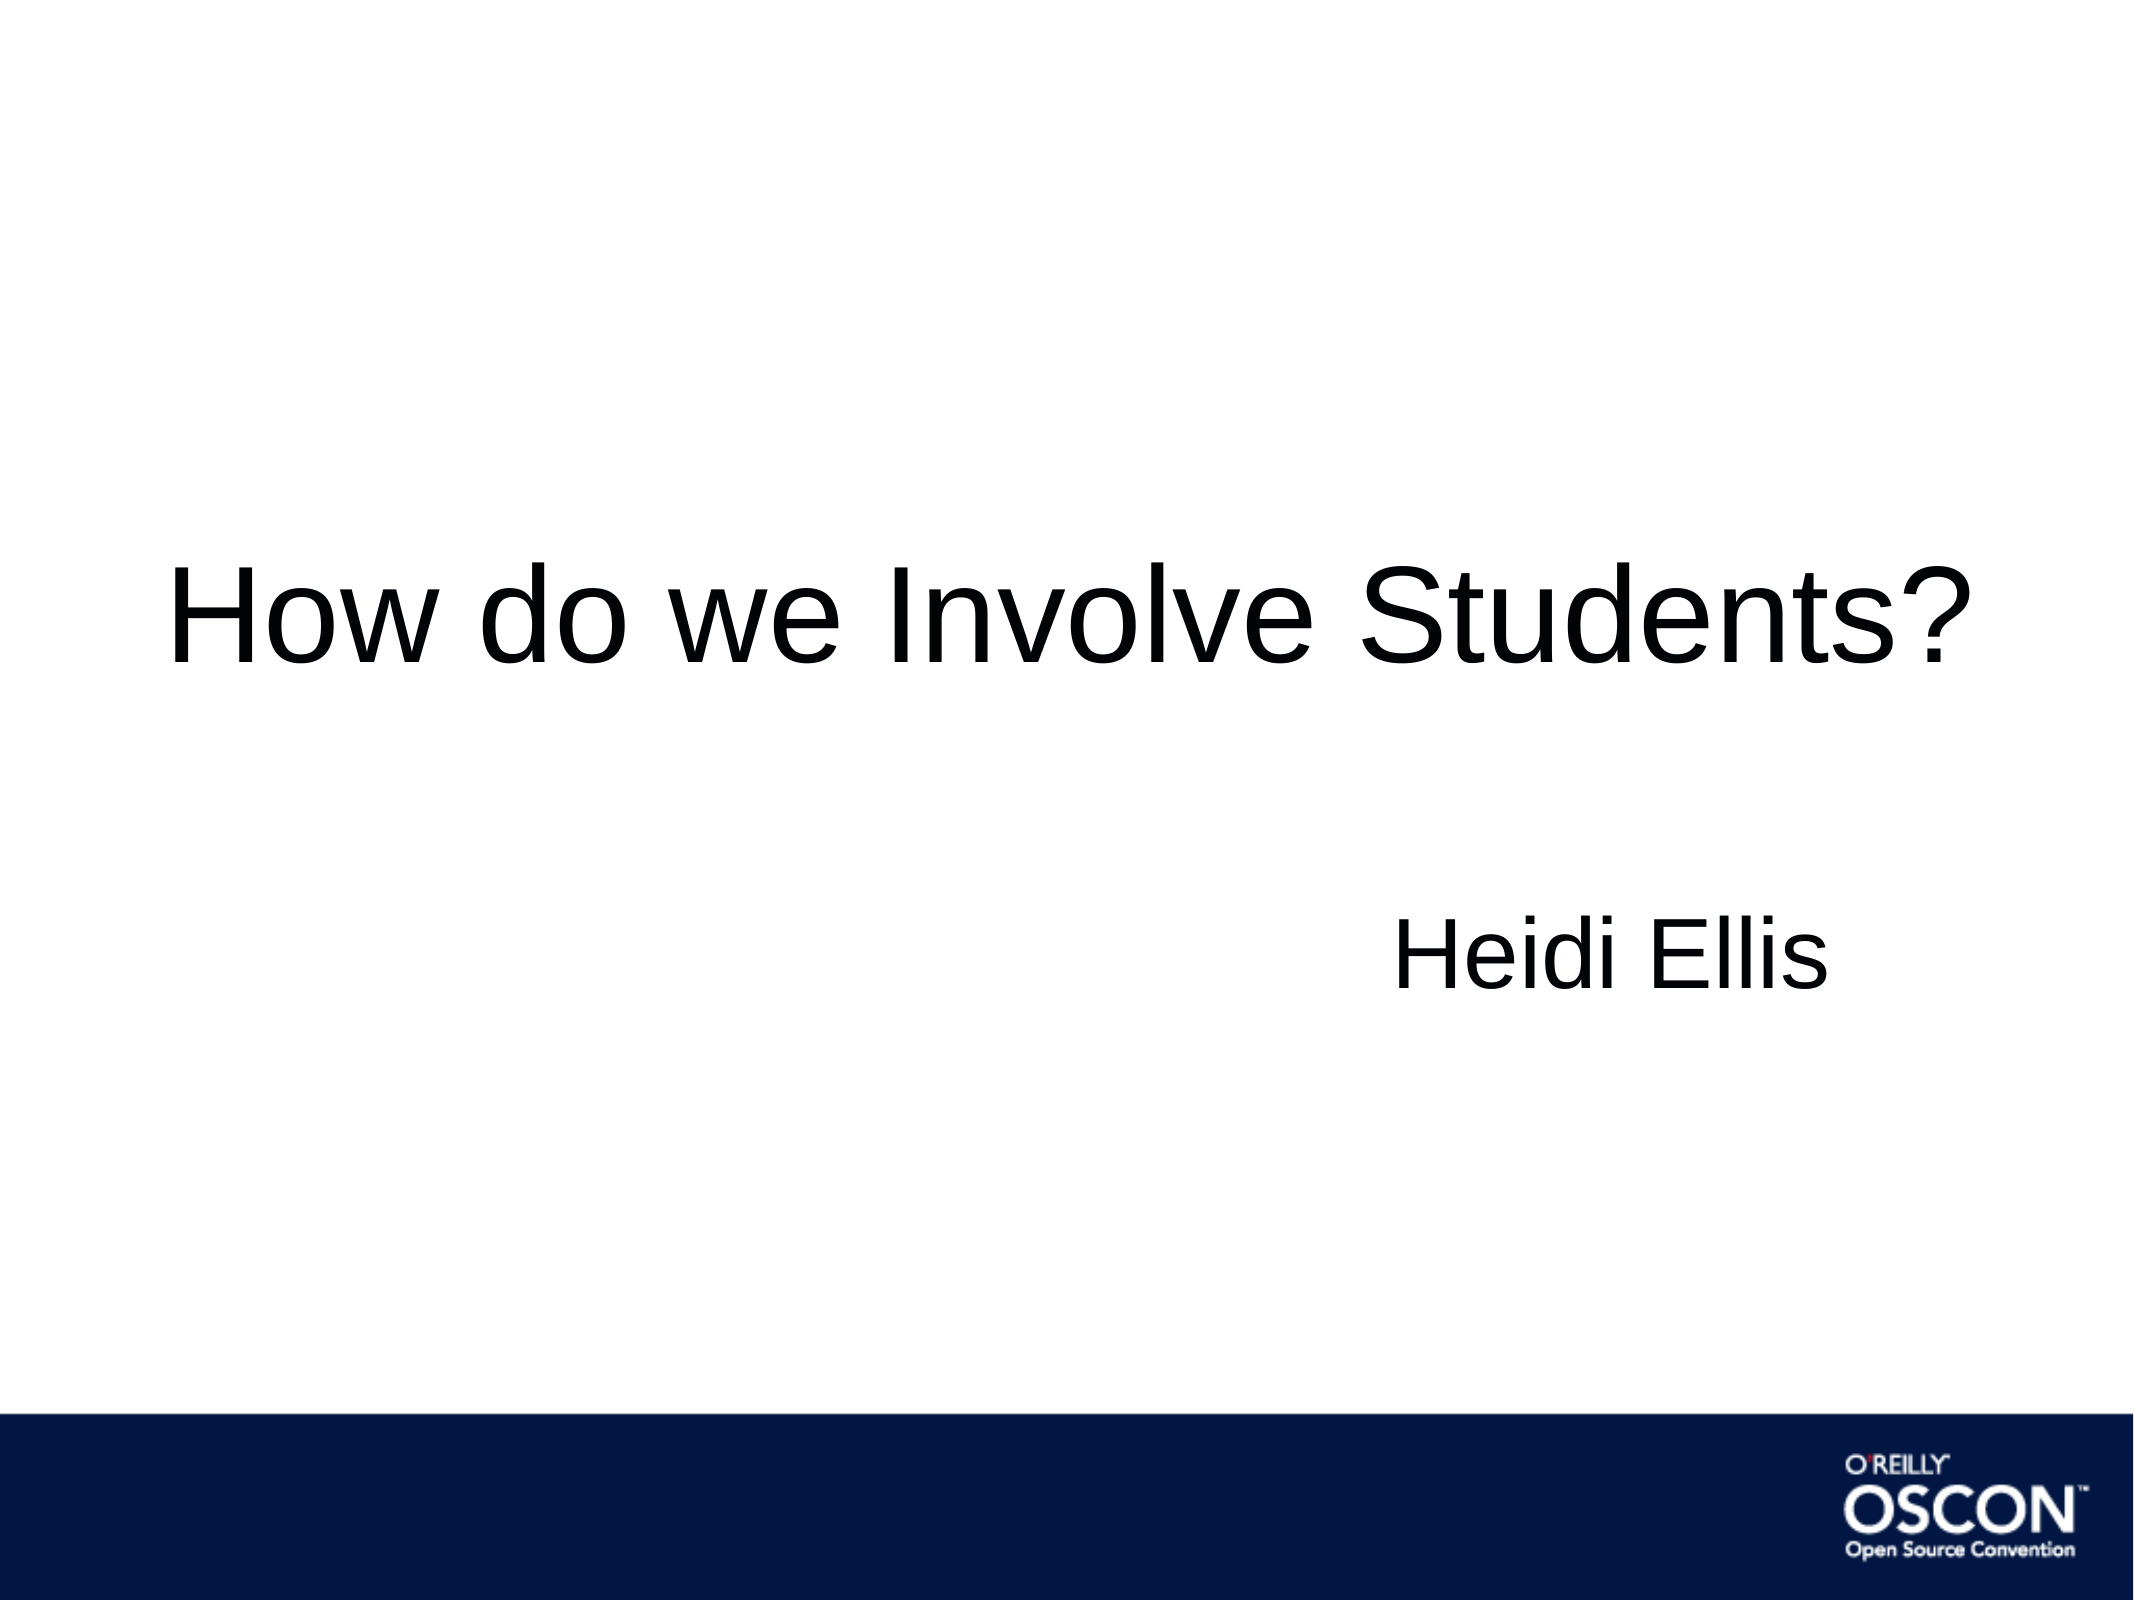

# How do we Involve Students?
									Heidi Ellis